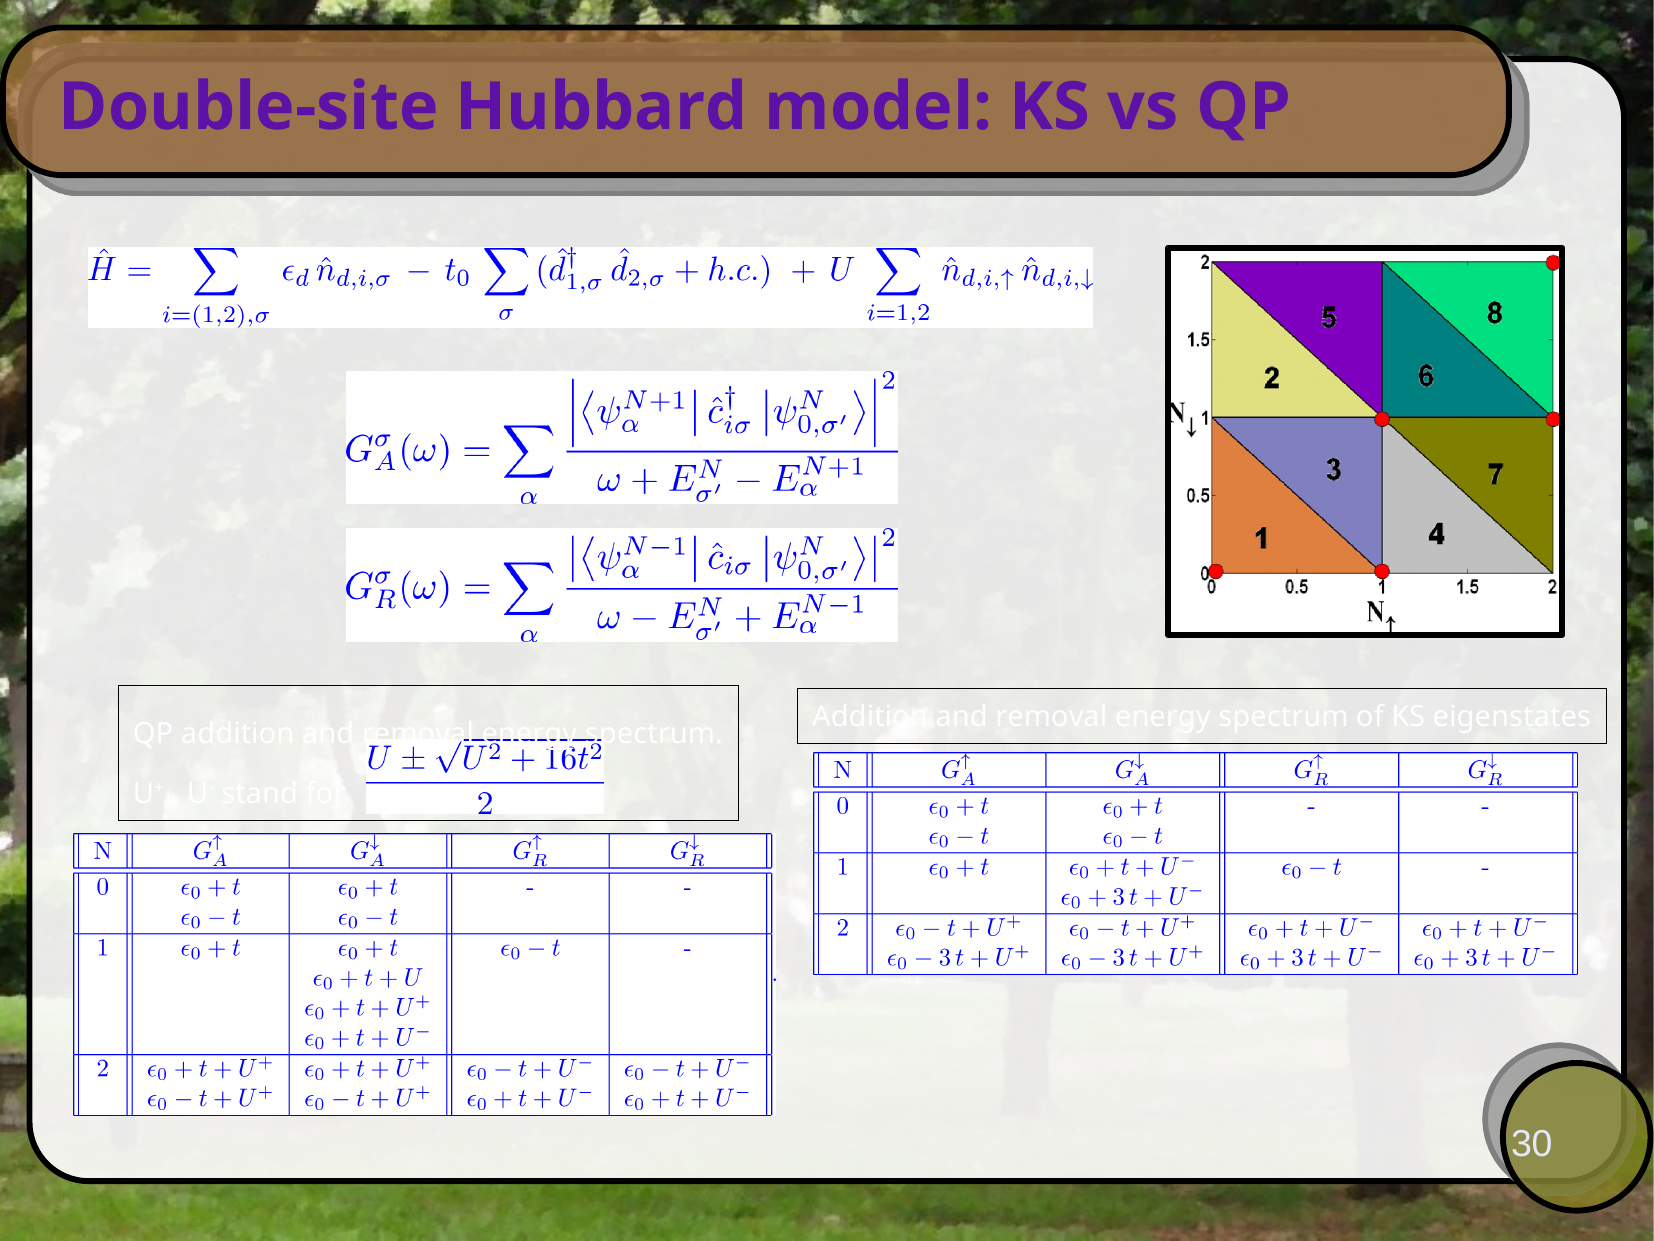

# Double-site Hubbard model: KS vs QP
QP addition and removal energy spectrum.
U+ , U- stand for
Addition and removal energy spectrum of KS eigenstates
30